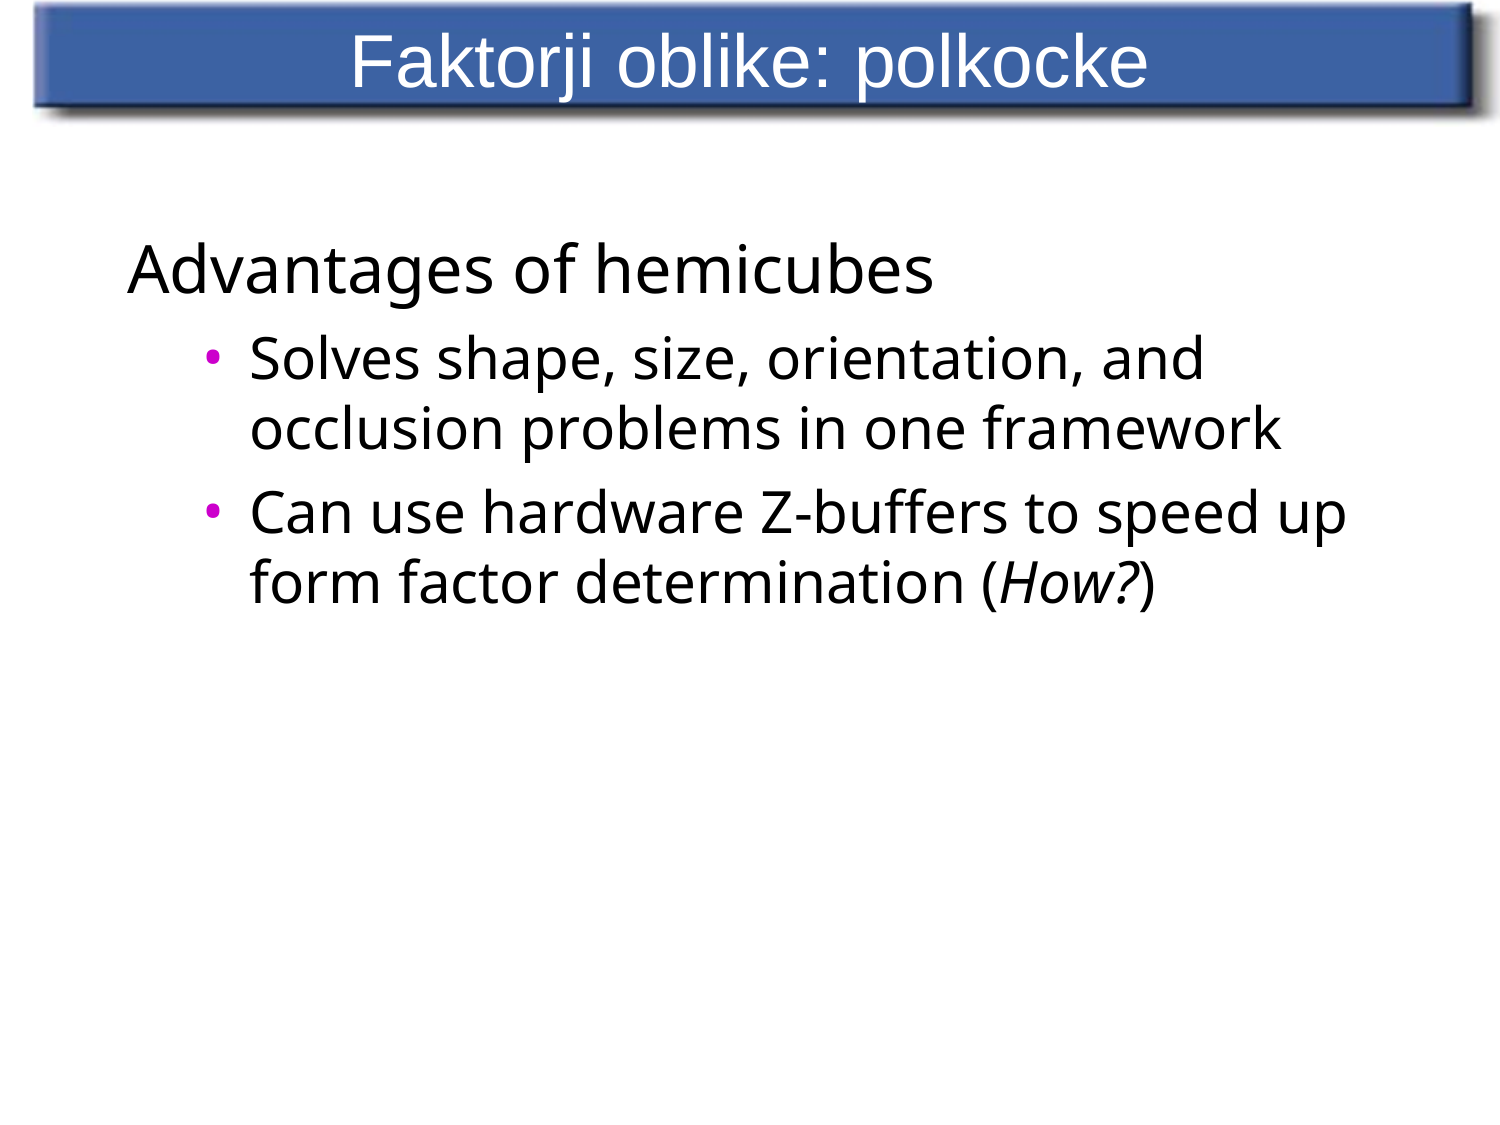

# Faktorji oblike: polkocke
Advantages of hemicubes
Solves shape, size, orientation, and occlusion problems in one framework
Can use hardware Z-buffers to speed up form factor determination (How?)